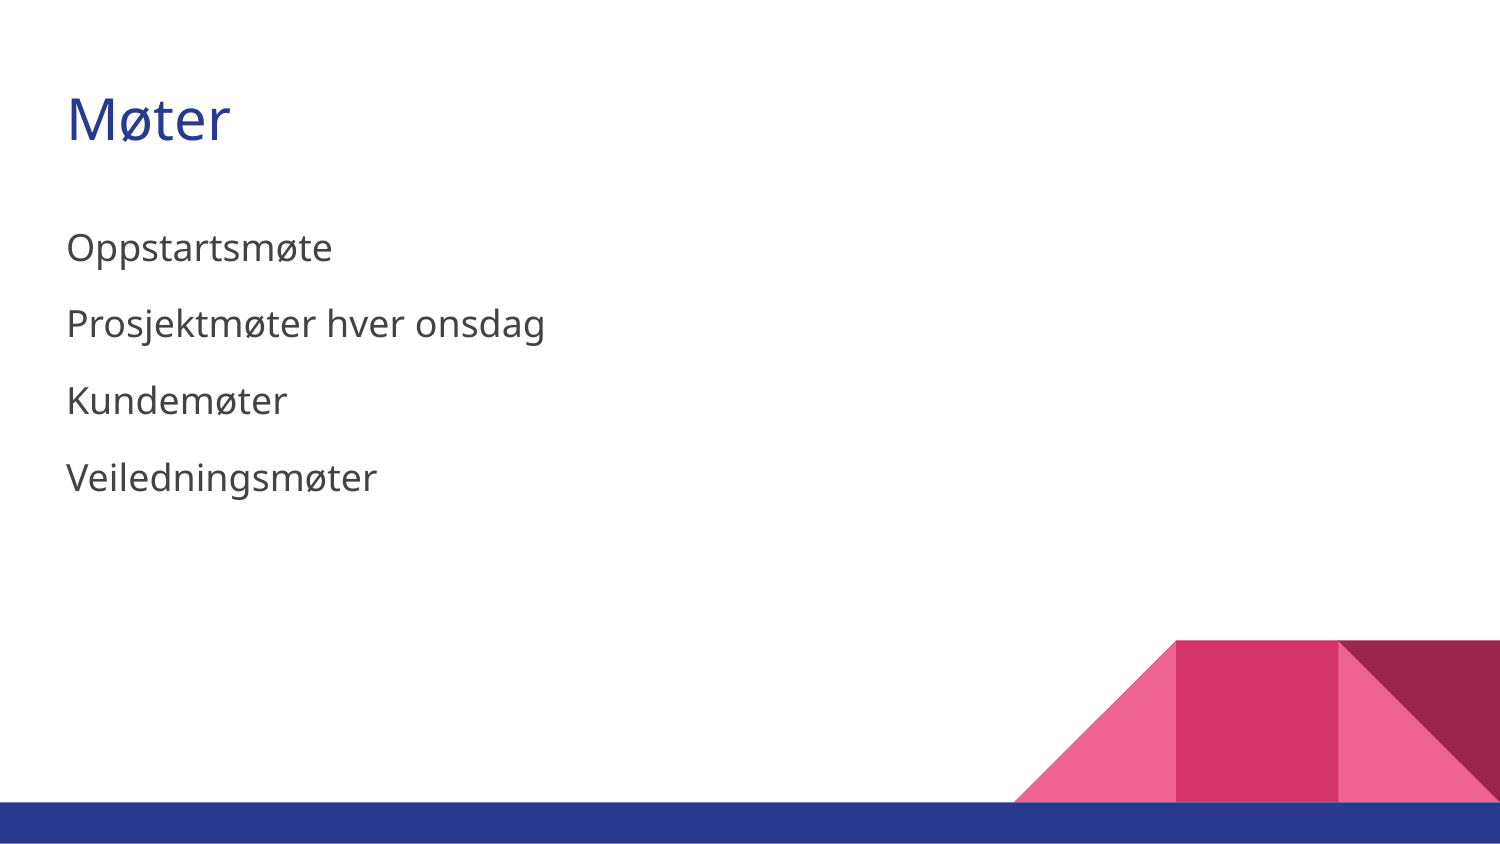

# Møter
Oppstartsmøte
Prosjektmøter hver onsdag
Kundemøter
Veiledningsmøter